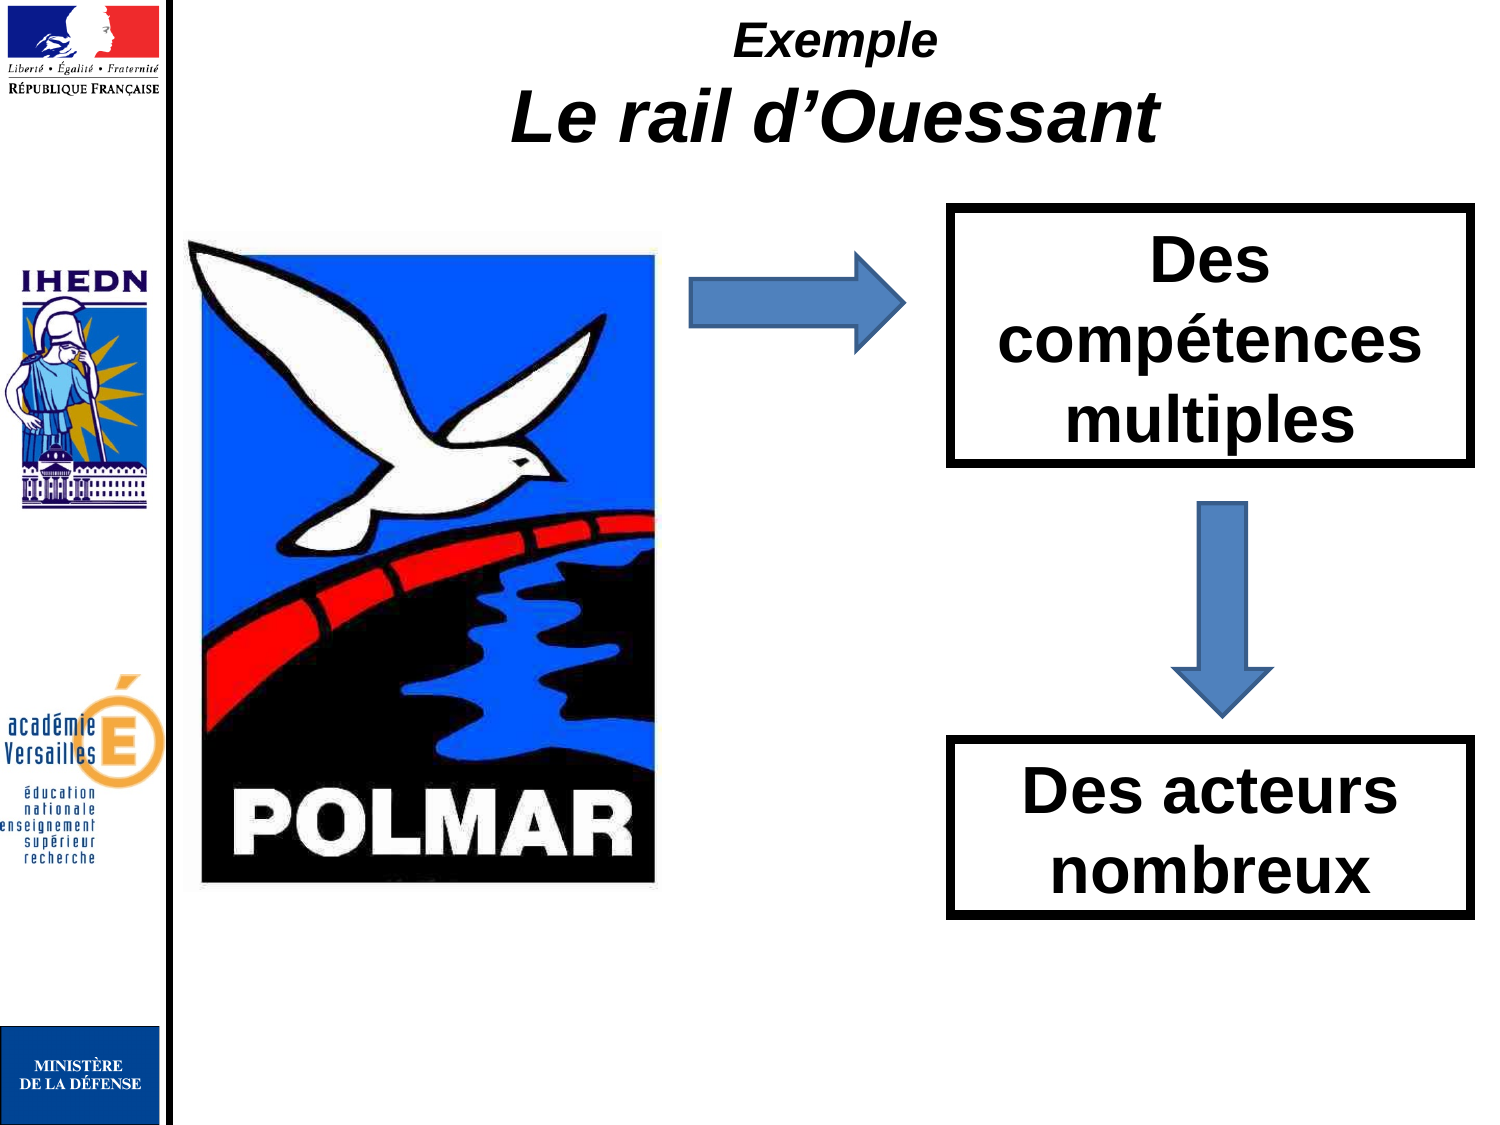

Exemple
Le rail d’Ouessant
Des compétences multiples
Des acteurs nombreux